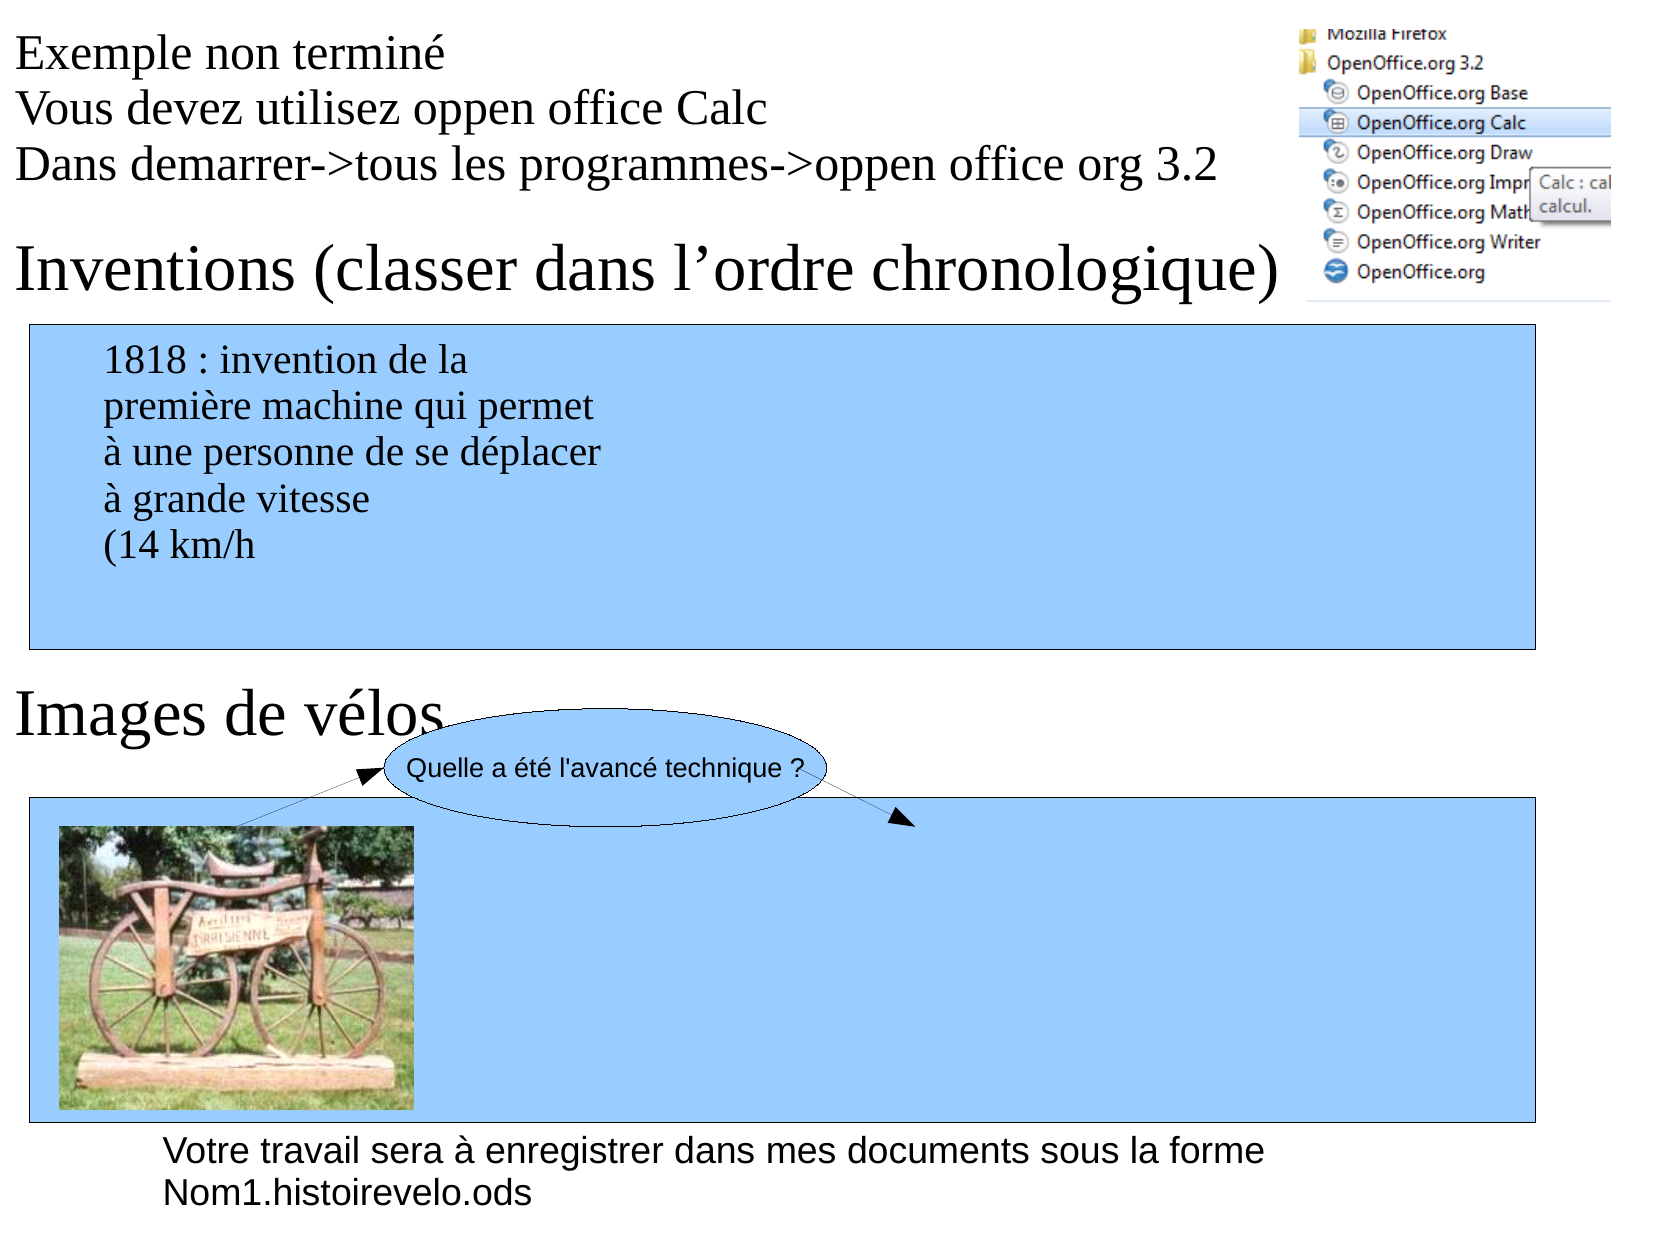

Exemple non terminé
Vous devez utilisez oppen office Calc
Dans demarrer->tous les programmes->oppen office org 3.2
Inventions (classer dans l’ordre chronologique)
Images de vélos
1818 : invention de la première machine qui permet à une personne de se déplacer à grande vitesse
(14 km/h
Quelle a été l'avancé technique ?
Votre travail sera à enregistrer dans mes documents sous la forme Nom1.histoirevelo.ods